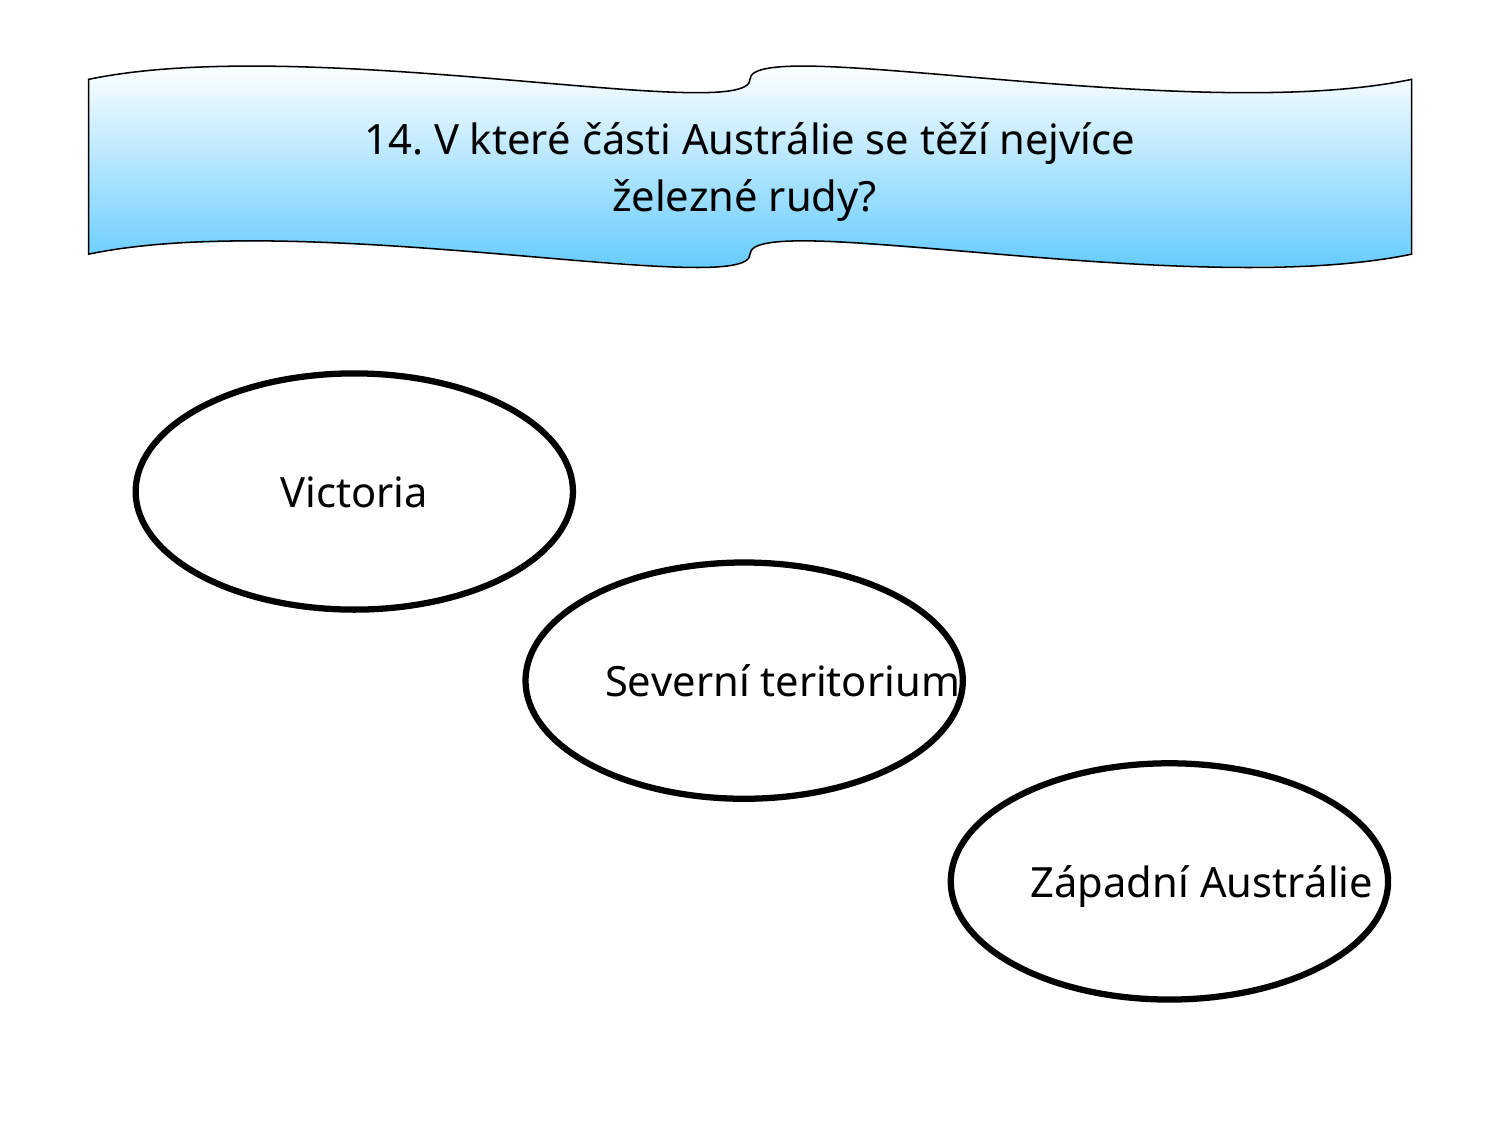

14. V které části Austrálie se těží nejvíce
železné rudy?
Victoria
Severní teritorium
Západní Austrálie